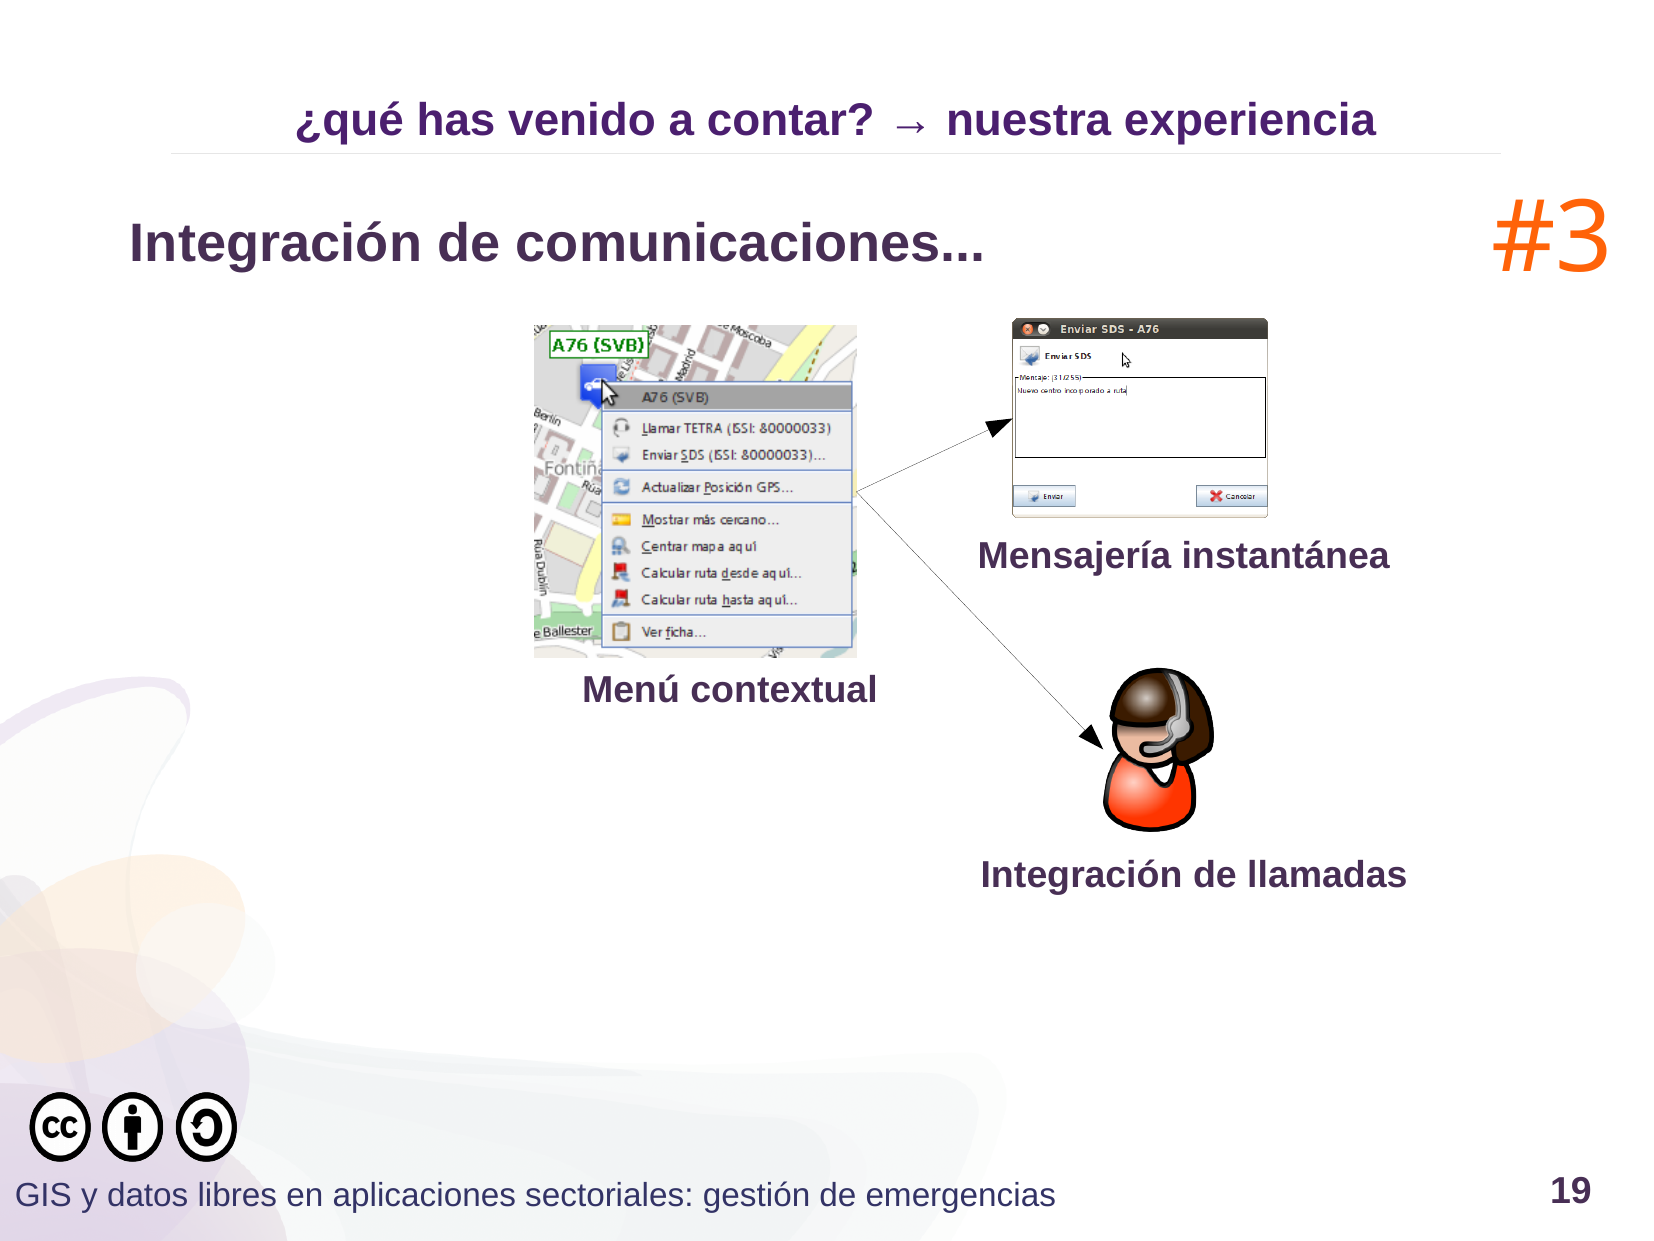

¿qué has venido a contar? → nuestra experiencia
#3
# Integración de comunicaciones...
Mensajería instantánea
Menú contextual
Integración de llamadas